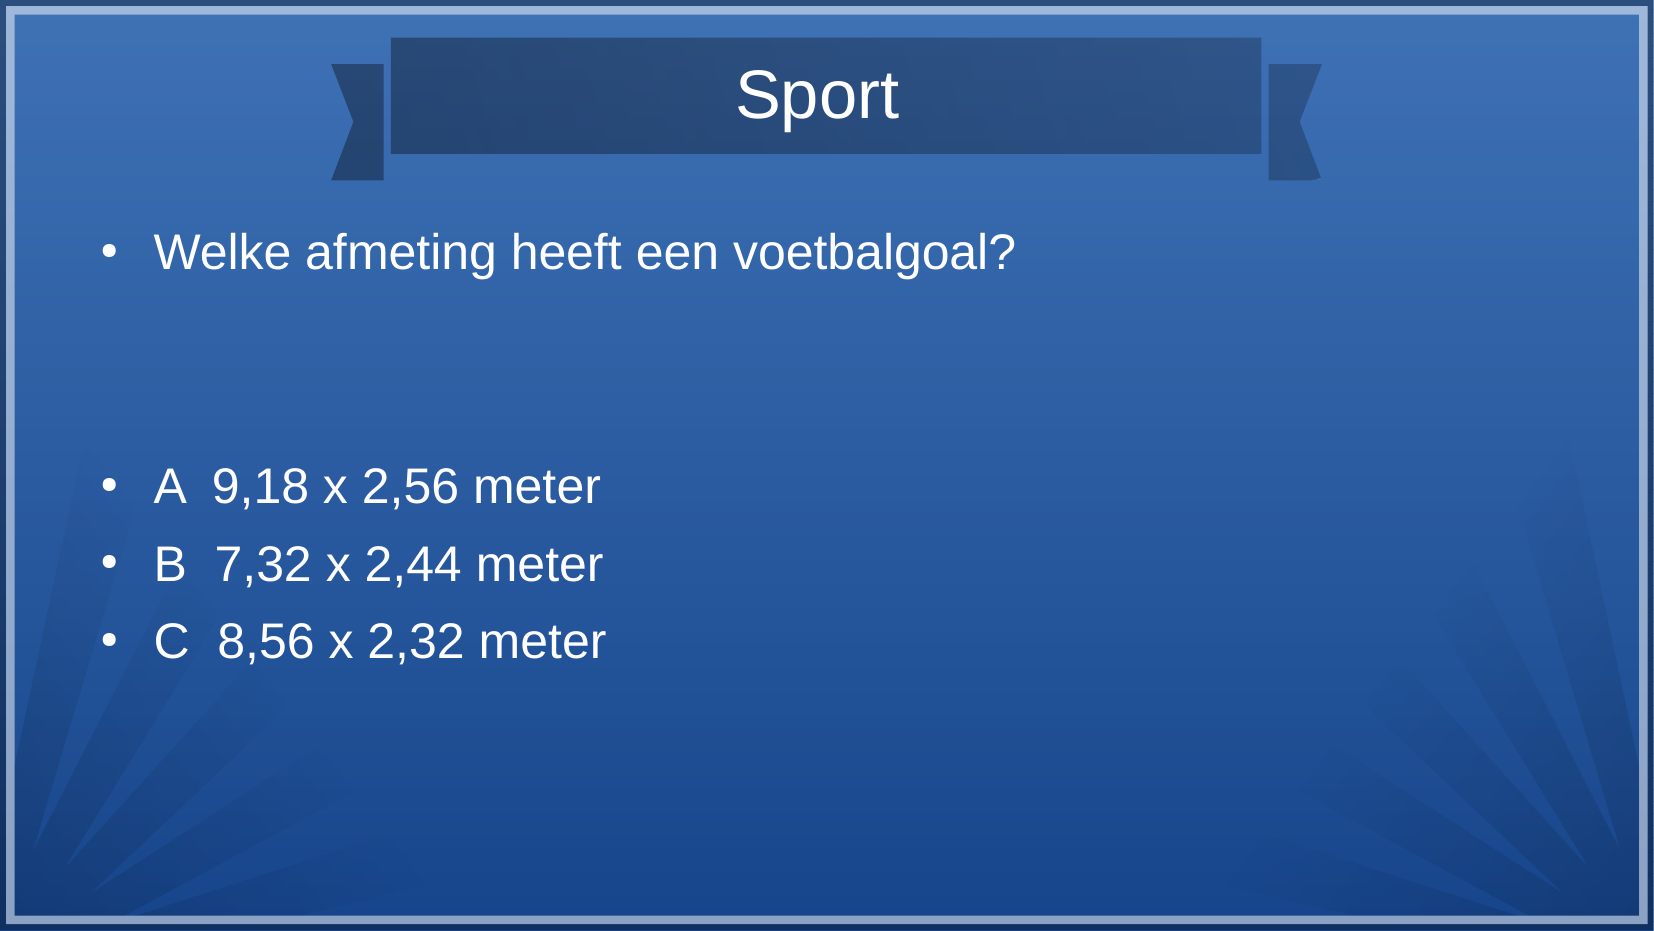

# Sport
Welke afmeting heeft een voetbalgoal?
A 9,18 x 2,56 meter
B 7,32 x 2,44 meter
C 8,56 x 2,32 meter